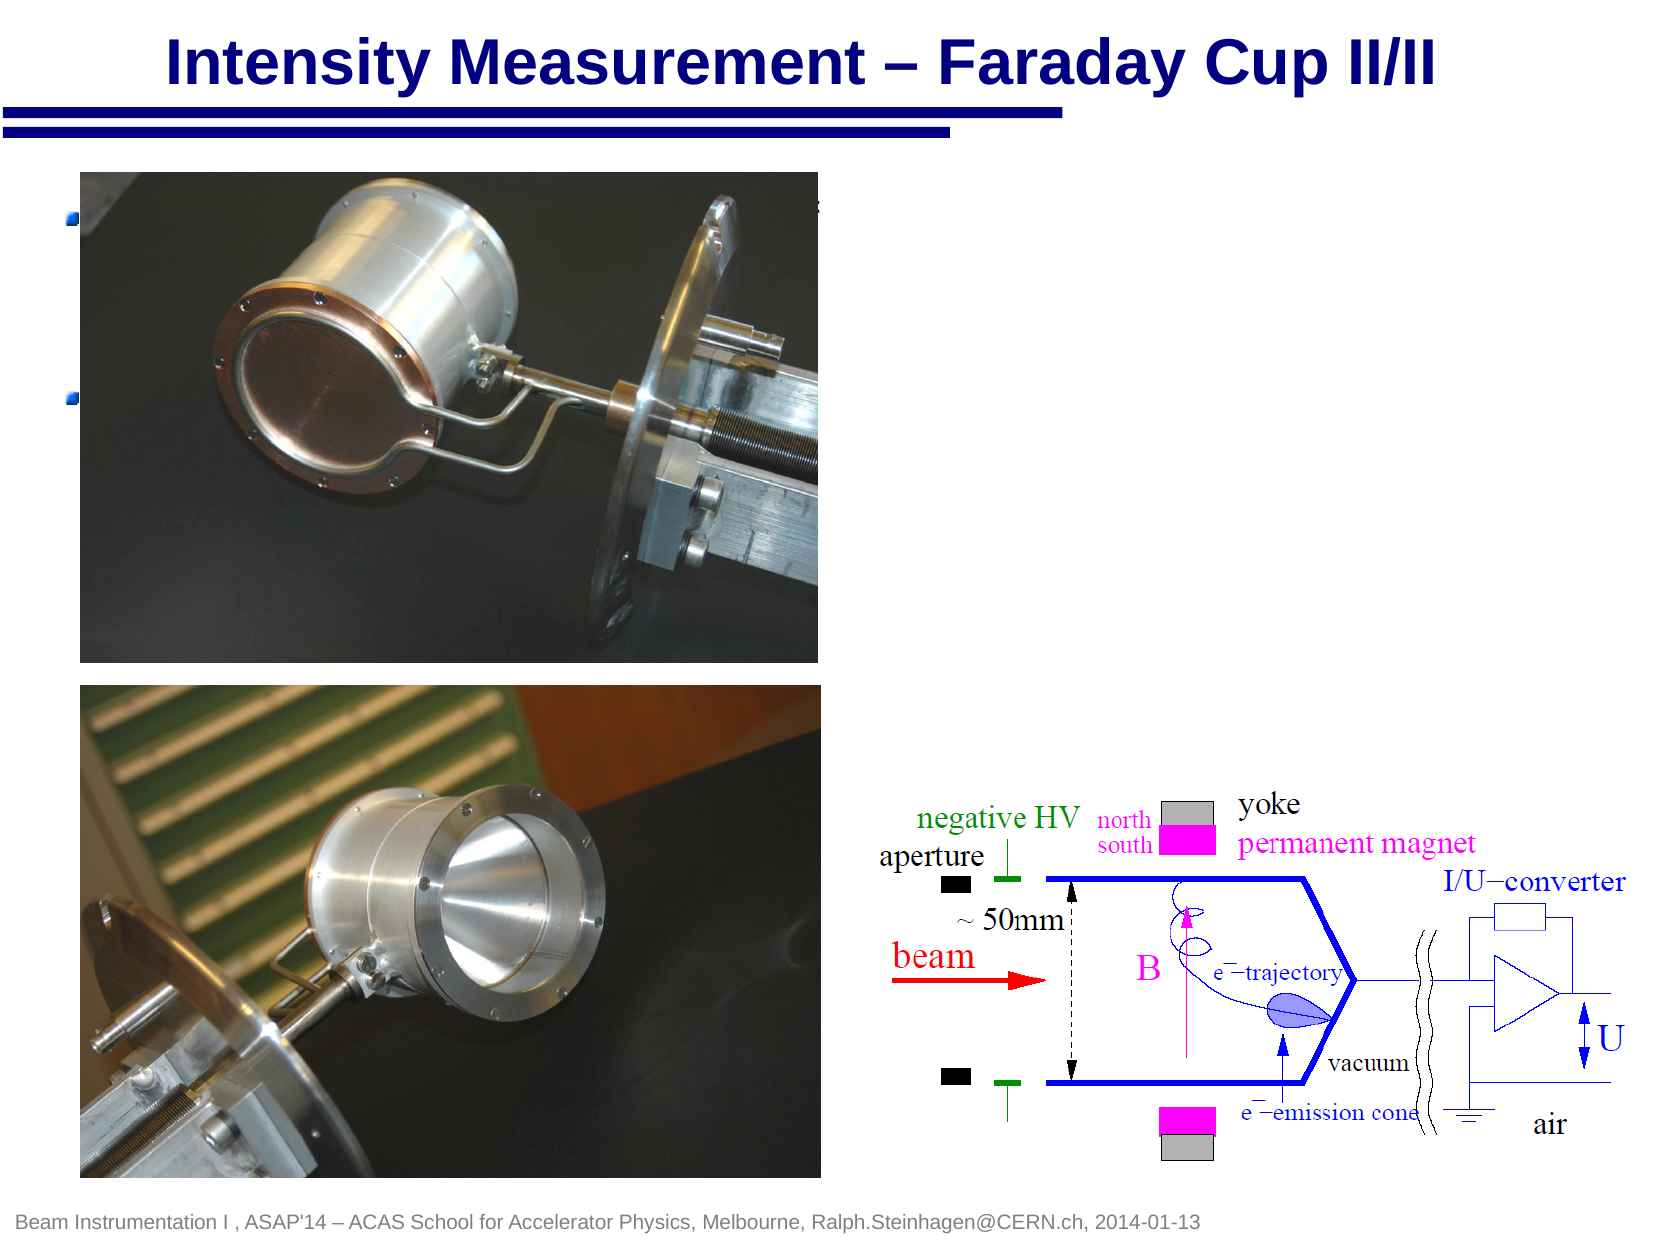

# Intensity Measurement – Faraday Cup II/II
Creation of secondary electrons of low energy (below 20 eV) → repelling electrode (≈100 V)
Water cooling needed for higher beam Intensities